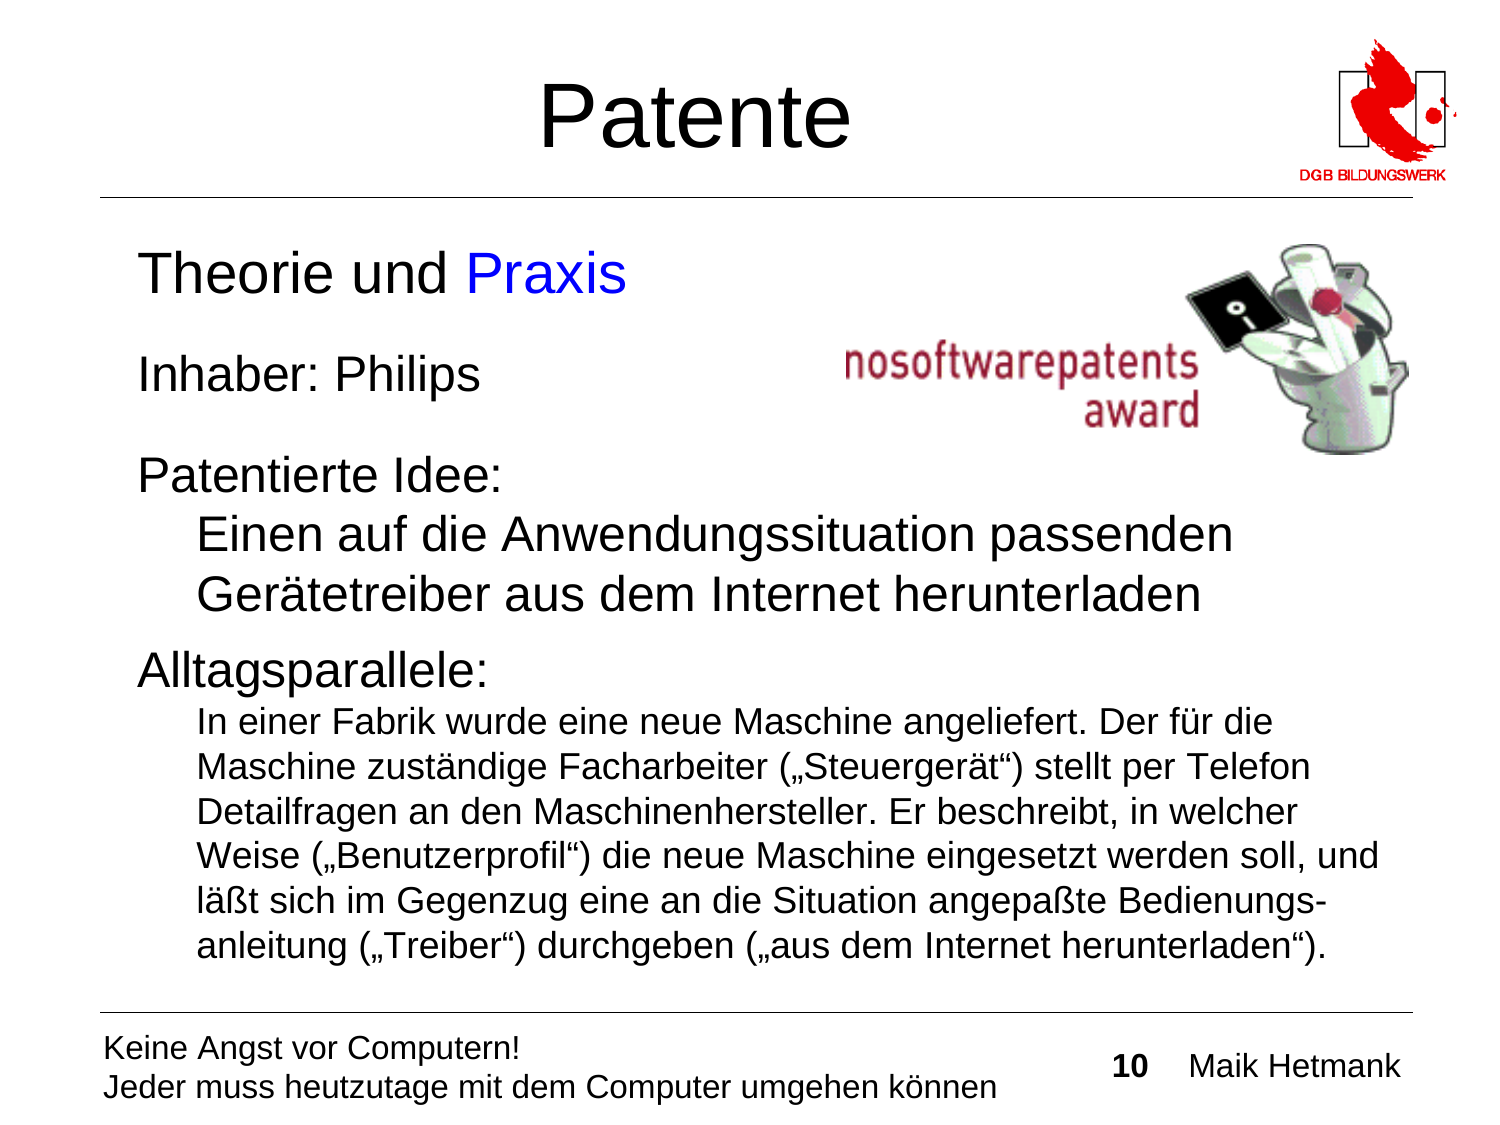

# Patente
Theorie und Praxis
Inhaber: Philips
Patentierte Idee:
Einen auf die Anwendungssituation passenden Gerätetreiber aus dem Internet herunterladen
Alltagsparallele:
In einer Fabrik wurde eine neue Maschine angeliefert. Der für die Maschine zuständige Facharbeiter („Steuergerät“) stellt per Telefon Detailfragen an den Maschinenhersteller. Er beschreibt, in welcher Weise („Benutzerprofil“) die neue Maschine eingesetzt werden soll, und läßt sich im Gegenzug eine an die Situation angepaßte Bedienungs-anleitung („Treiber“) durchgeben („aus dem Internet herunterladen“).